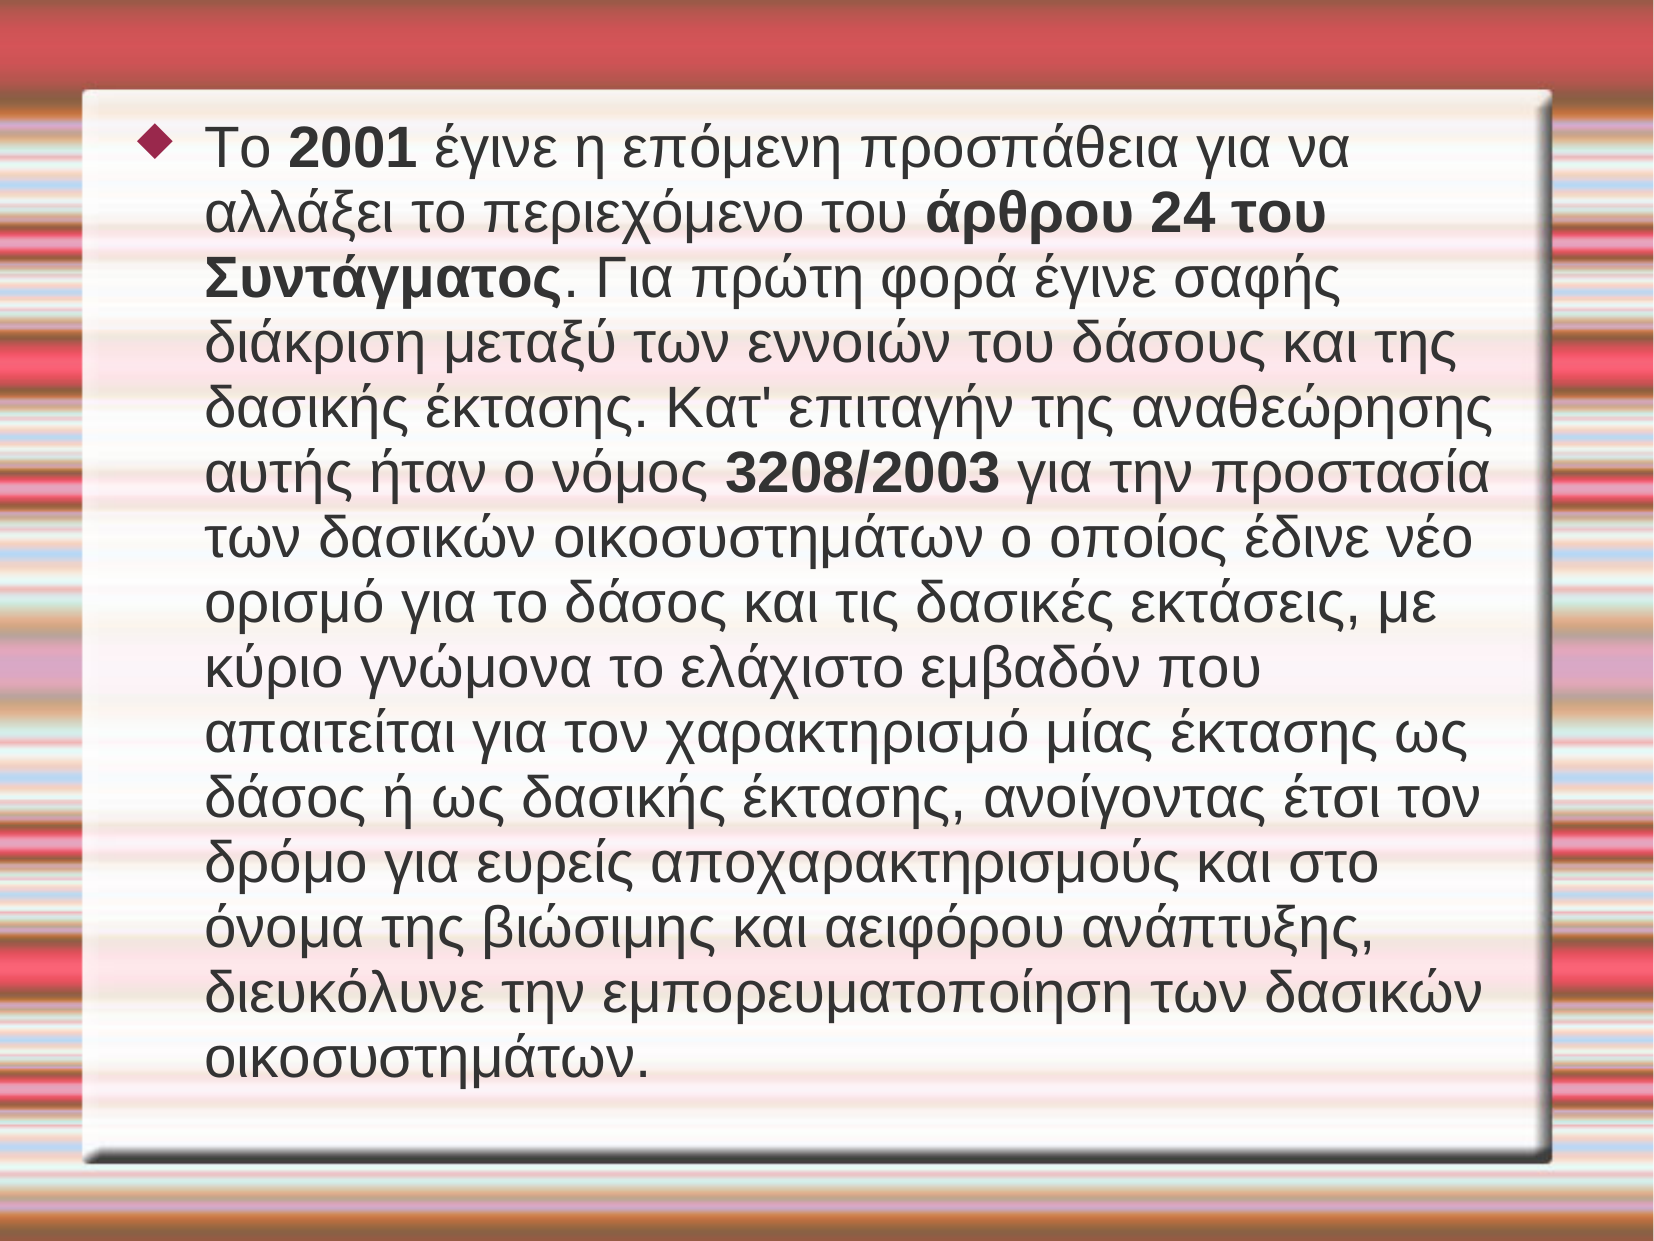

#
Το 2001 έγινε η επόμενη προσπάθεια για να αλλάξει το περιεχόμενο του άρθρου 24 του Συντάγματος. Για πρώτη φορά έγινε σαφής διάκριση μεταξύ των εννοιών του δάσους και της δασικής έκτασης. Κατ' επιταγήν της αναθεώρησης αυτής ήταν ο νόμος 3208/2003 για την προστασία των δασικών οικοσυστημάτων ο οποίος έδινε νέο ορισμό για το δάσος και τις δασικές εκτάσεις, με κύριο γνώμονα το ελάχιστο εμβαδόν που απαιτείται για τον χαρακτηρισμό μίας έκτασης ως δάσος ή ως δασικής έκτασης, ανοίγοντας έτσι τον δρόμο για ευρείς αποχαρακτηρισμούς και στο όνομα της βιώσιμης και αειφόρου ανάπτυξης, διευκόλυνε την εμπορευματοποίηση των δασικών οικοσυστημάτων.